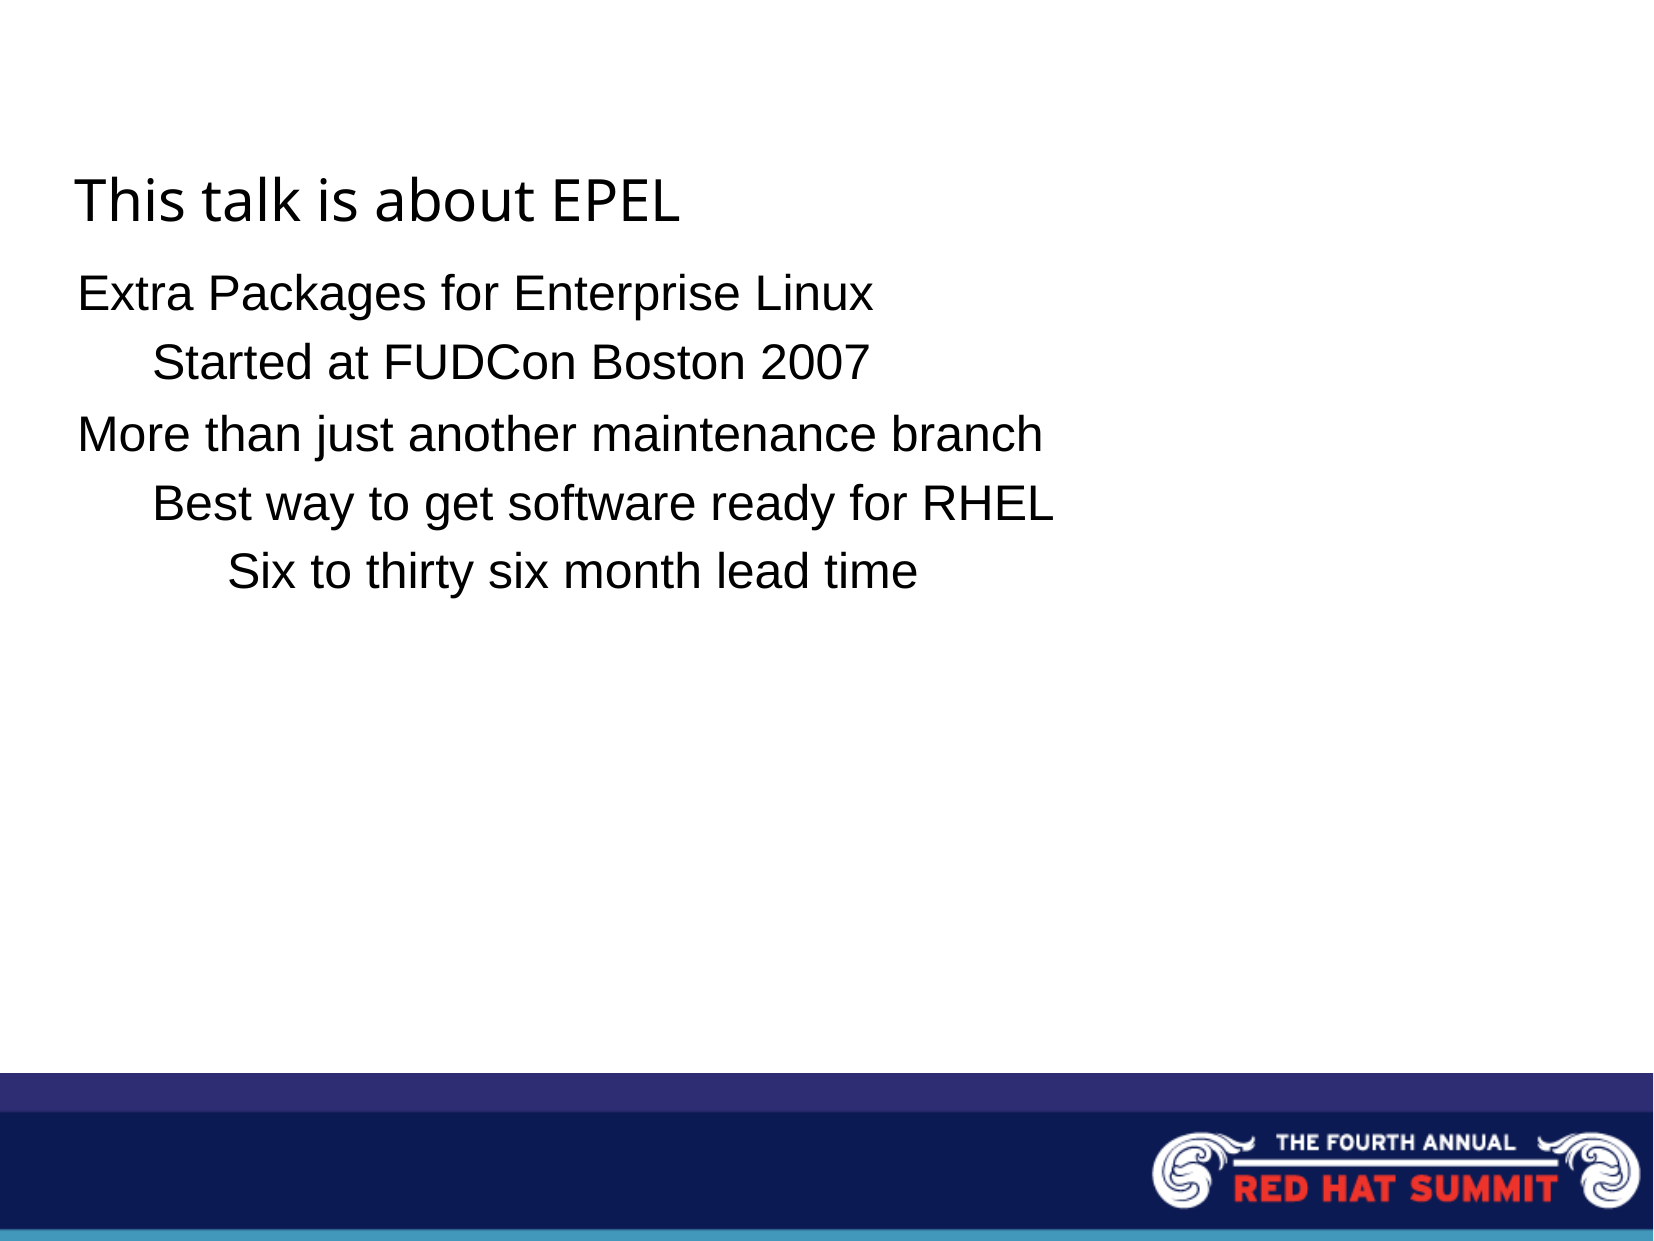

# This talk is about EPEL
Extra Packages for Enterprise Linux
Started at FUDCon Boston 2007
More than just another maintenance branch
Best way to get software ready for RHEL
Six to thirty six month lead time